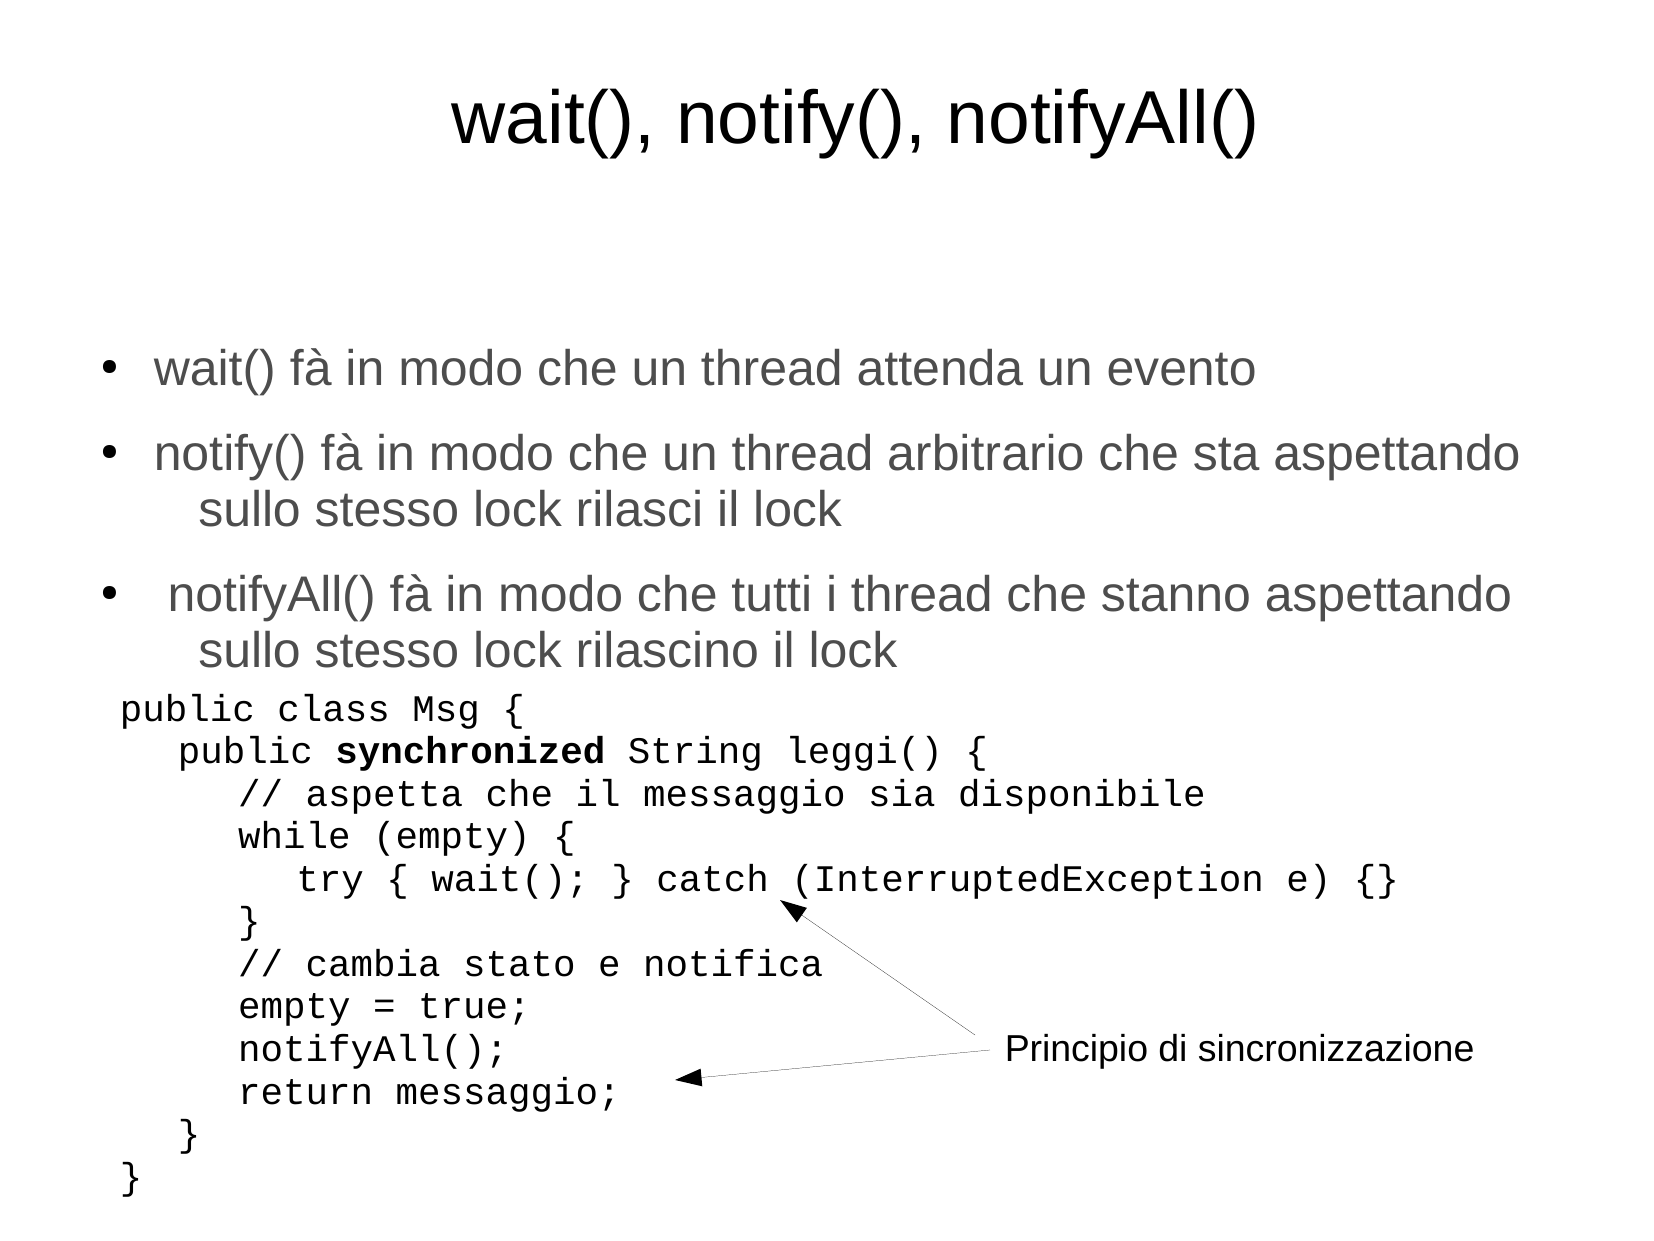

# wait(), notify(), notifyAll()
wait() fà in modo che un thread attenda un evento
notify() fà in modo che un thread arbitrario che sta aspettando sullo stesso lock rilasci il lock
 notifyAll() fà in modo che tutti i thread che stanno aspettando sullo stesso lock rilascino il lock
public class Msg {
	public synchronized String leggi() {
		// aspetta che il messaggio sia disponibile
		while (empty) {
			try { wait(); } catch (InterruptedException e) {}
		}
		// cambia stato e notifica
		empty = true;
		notifyAll();
		return messaggio;
	}
}
Principio di sincronizzazione